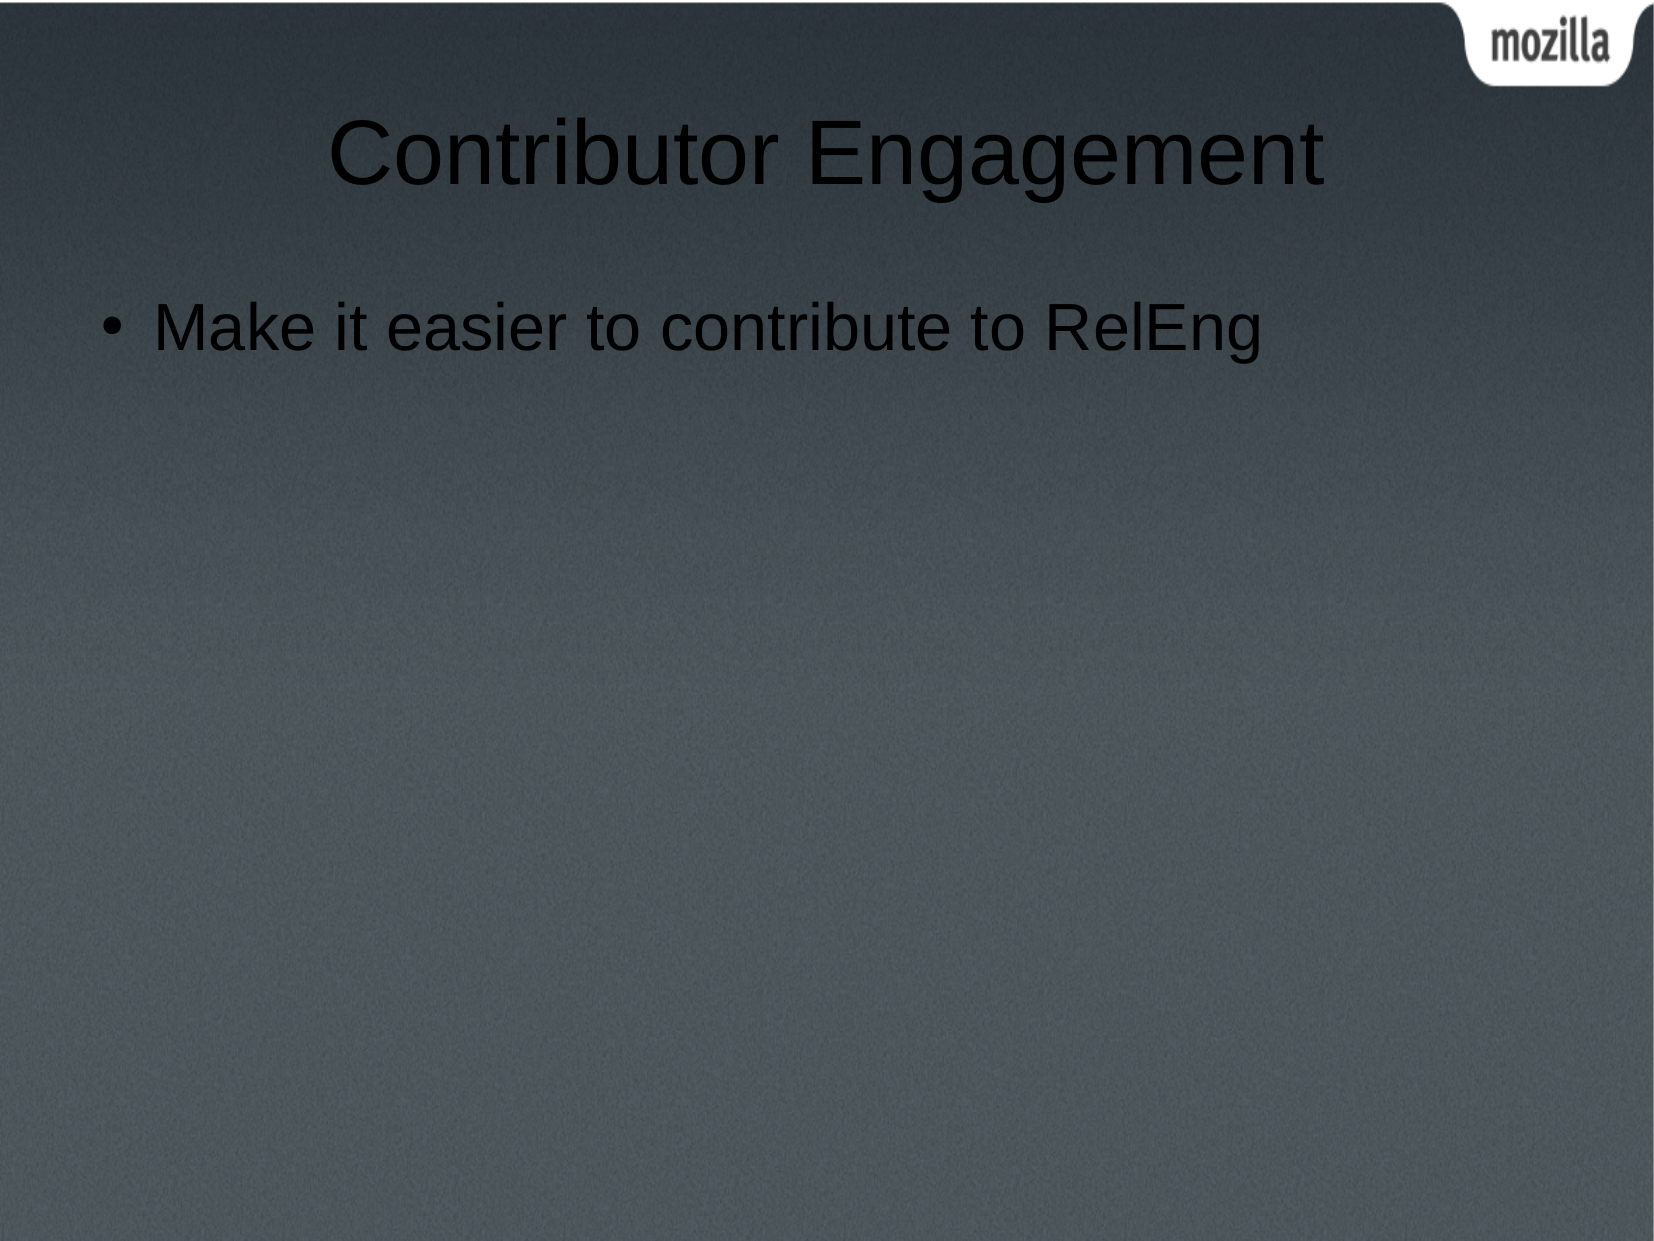

# Contributor Engagement
Make it easier to contribute to RelEng